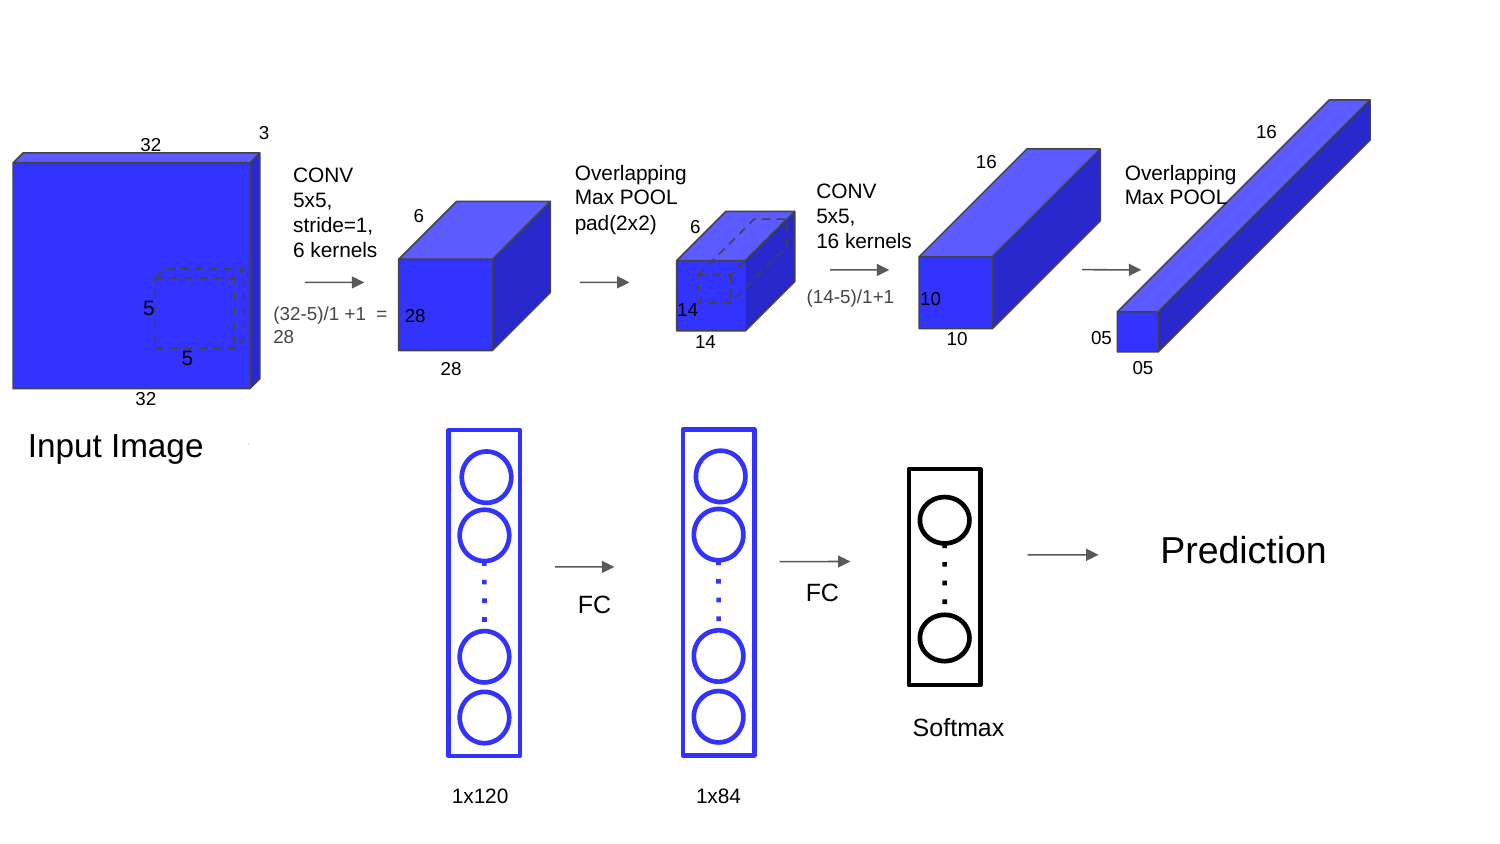

16
05
05
3
32
16
Overlapping Max POOL
pad(2x2)
Overlapping Max POOL
CONV
5x5,
stride=1,
6 kernels
(32-5)/1 +1 = 28
CONV
5x5,
16 kernels
(14-5)/1+1
6
28
28
6
14
14
10
 5
5
10
32
Input Image
Prediction
FC
FC
Softmax
1x120
1x84